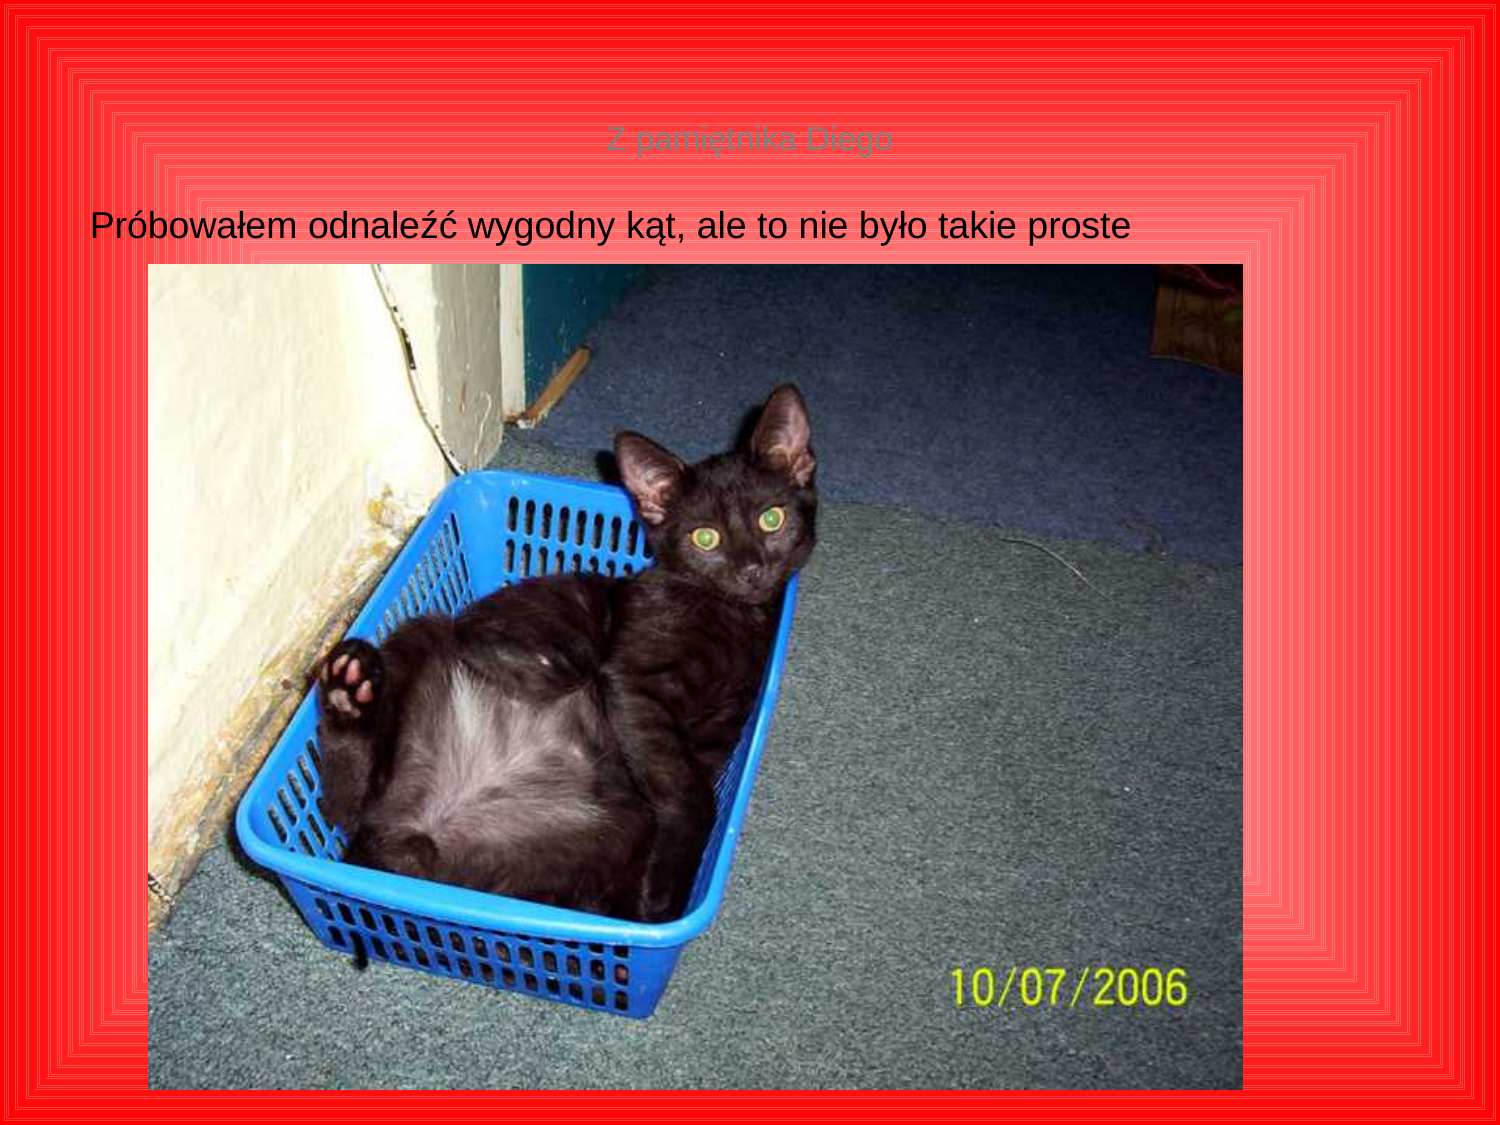

# Z pamiętnika Diego
Próbowałem odnaleźć wygodny kąt, ale to nie było takie proste